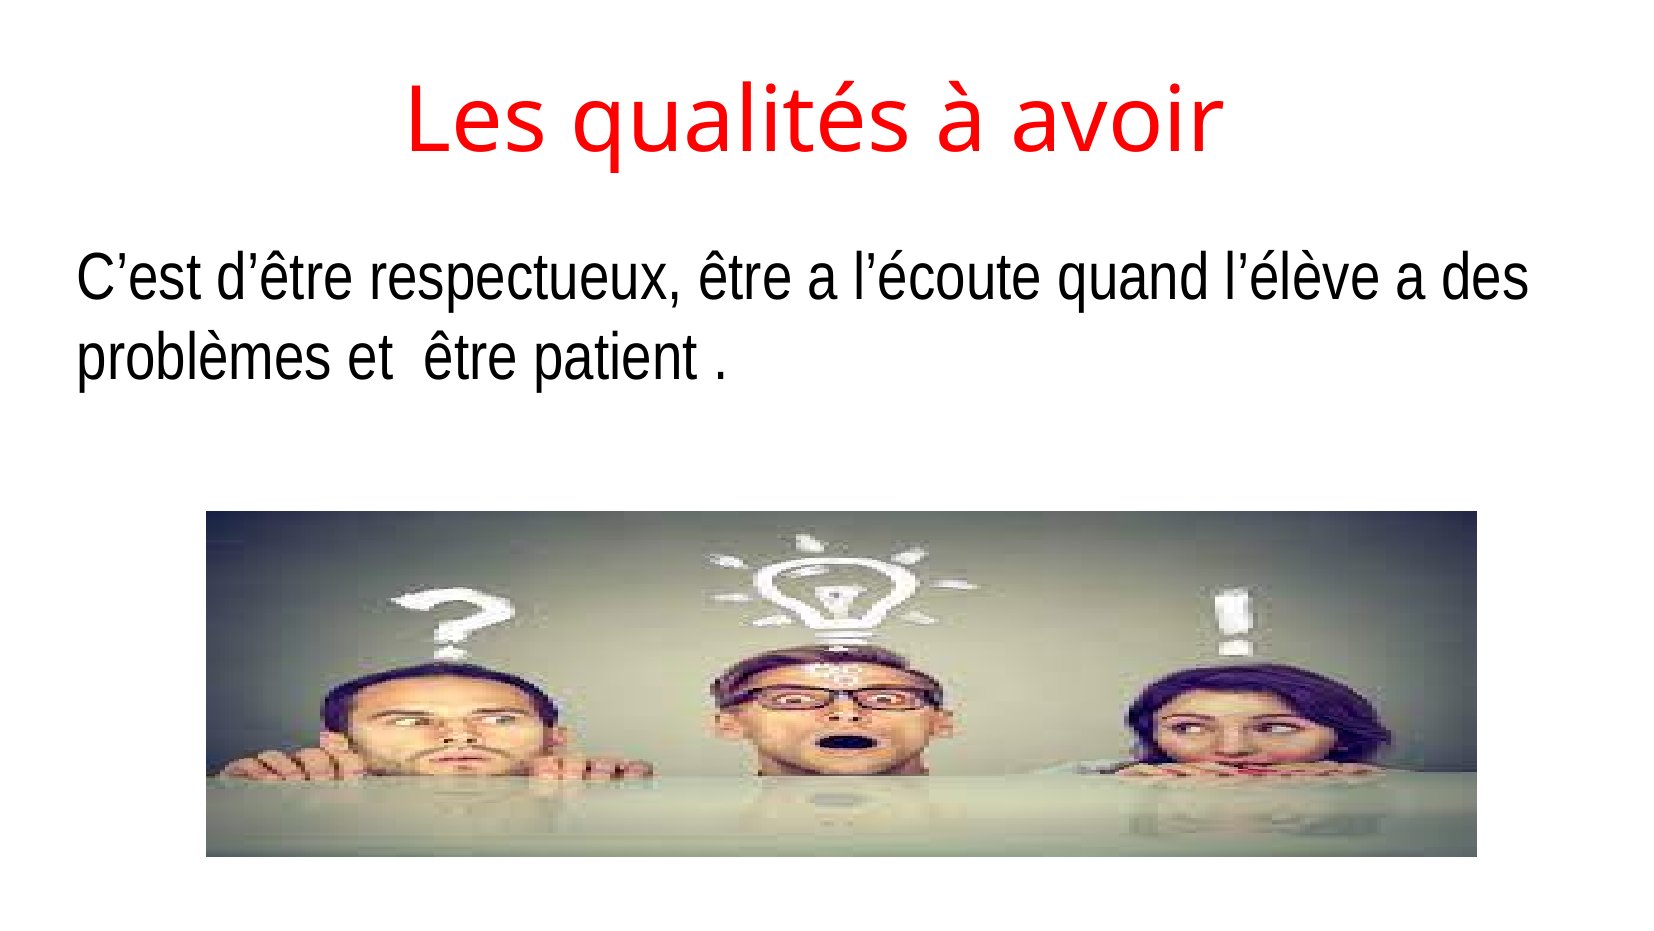

# Les qualités à avoir
C’est d’être respectueux, être a l’écoute quand l’élève a des problèmes et être patient .